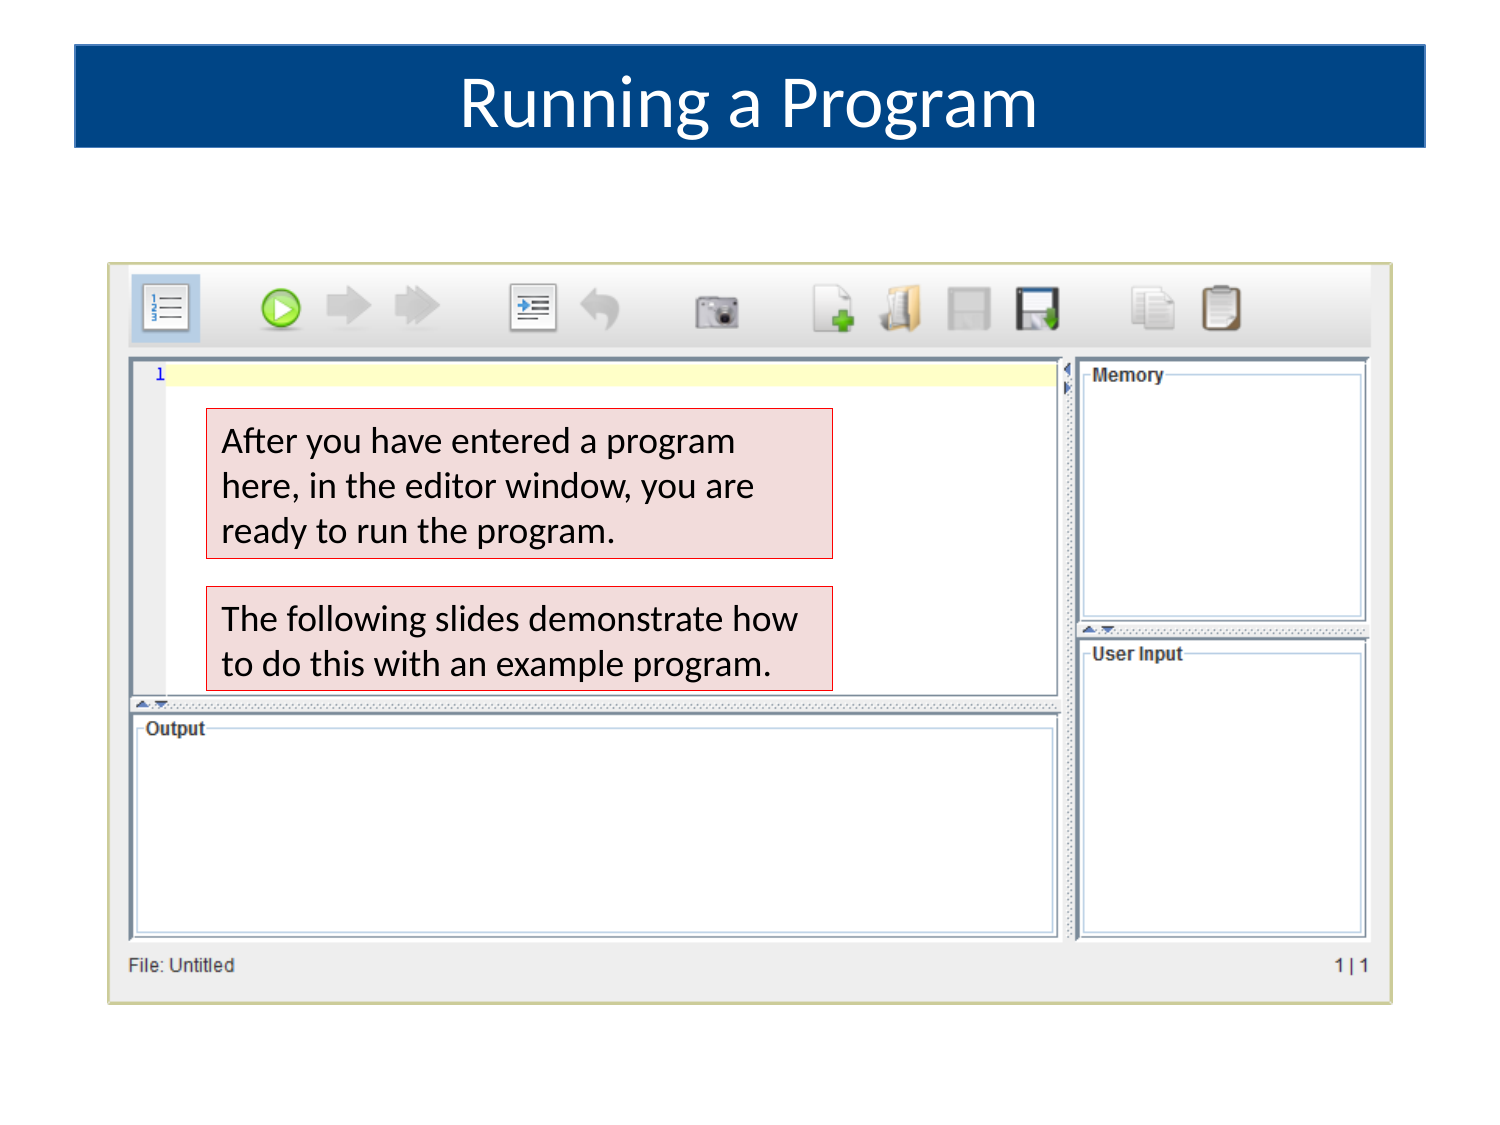

# Running a Program
After you have entered a program here, in the editor window, you are ready to run the program.
The following slides demonstrate how to do this with an example program.